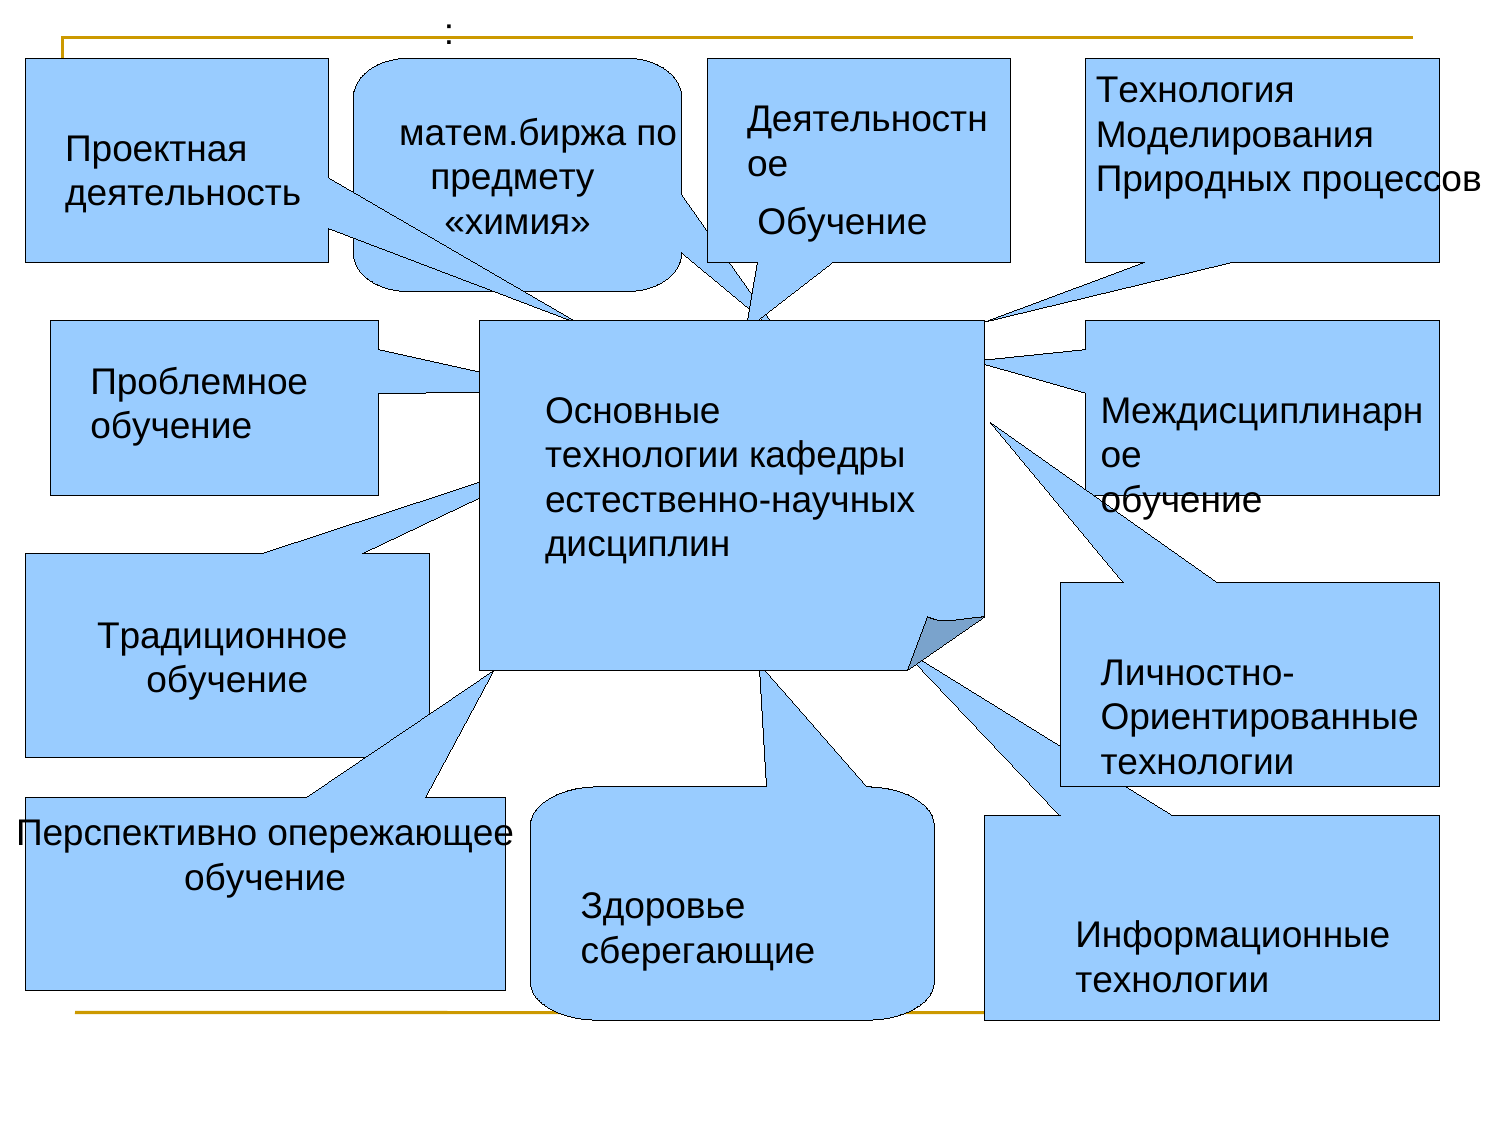

:
 матем.биржа по
предмету
«химия»
Технология
Моделирования
Природных процессов
Деятельностное
Проектная деятельность
 Обучение
Проблемное
обучение
Основные технологии кафедры естественно-научных дисциплин
Междисциплинарное
обучение
Традиционное
обучение
Личностно-
Ориентированные
технологии
Перспективно опережающее
обучение
 Здоровье
 сберегающие
Информационные
технологии